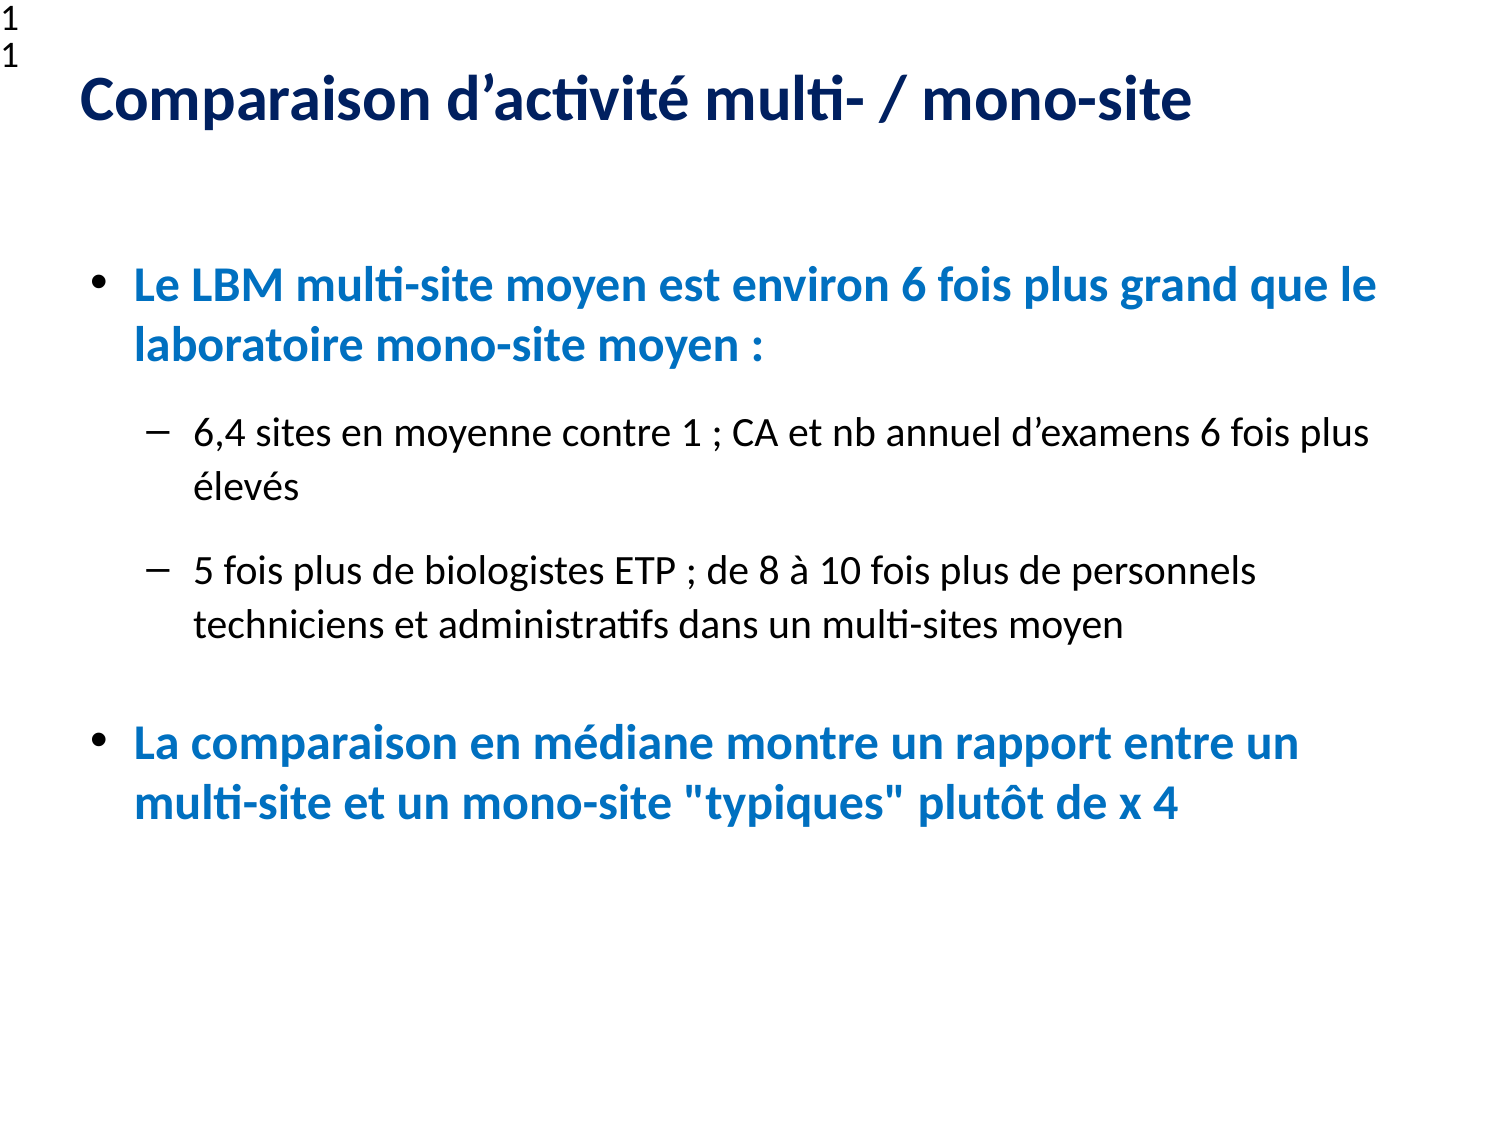

# Comparaison d’activité multi- / mono-site
Le LBM multi-site moyen est environ 6 fois plus grand que le laboratoire mono-site moyen :
6,4 sites en moyenne contre 1 ; CA et nb annuel d’examens 6 fois plus élevés
5 fois plus de biologistes ETP ; de 8 à 10 fois plus de personnels techniciens et administratifs dans un multi-sites moyen
La comparaison en médiane montre un rapport entre un multi-site et un mono-site "typiques" plutôt de x 4